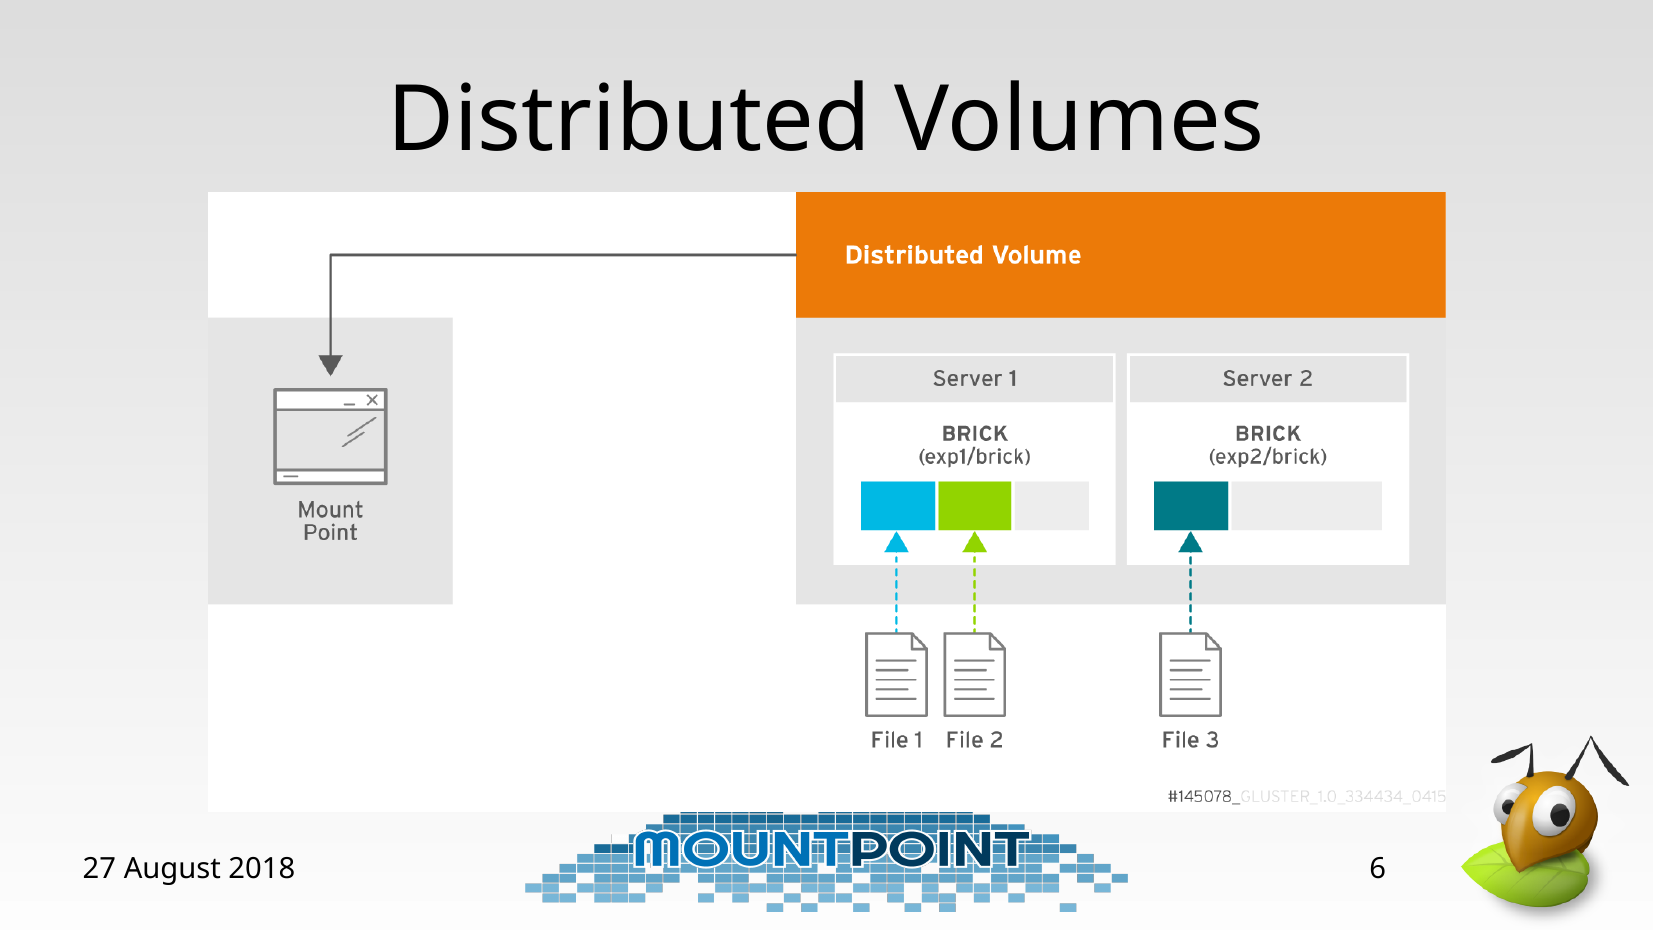

# Distributed Volumes
27 August 2018
6